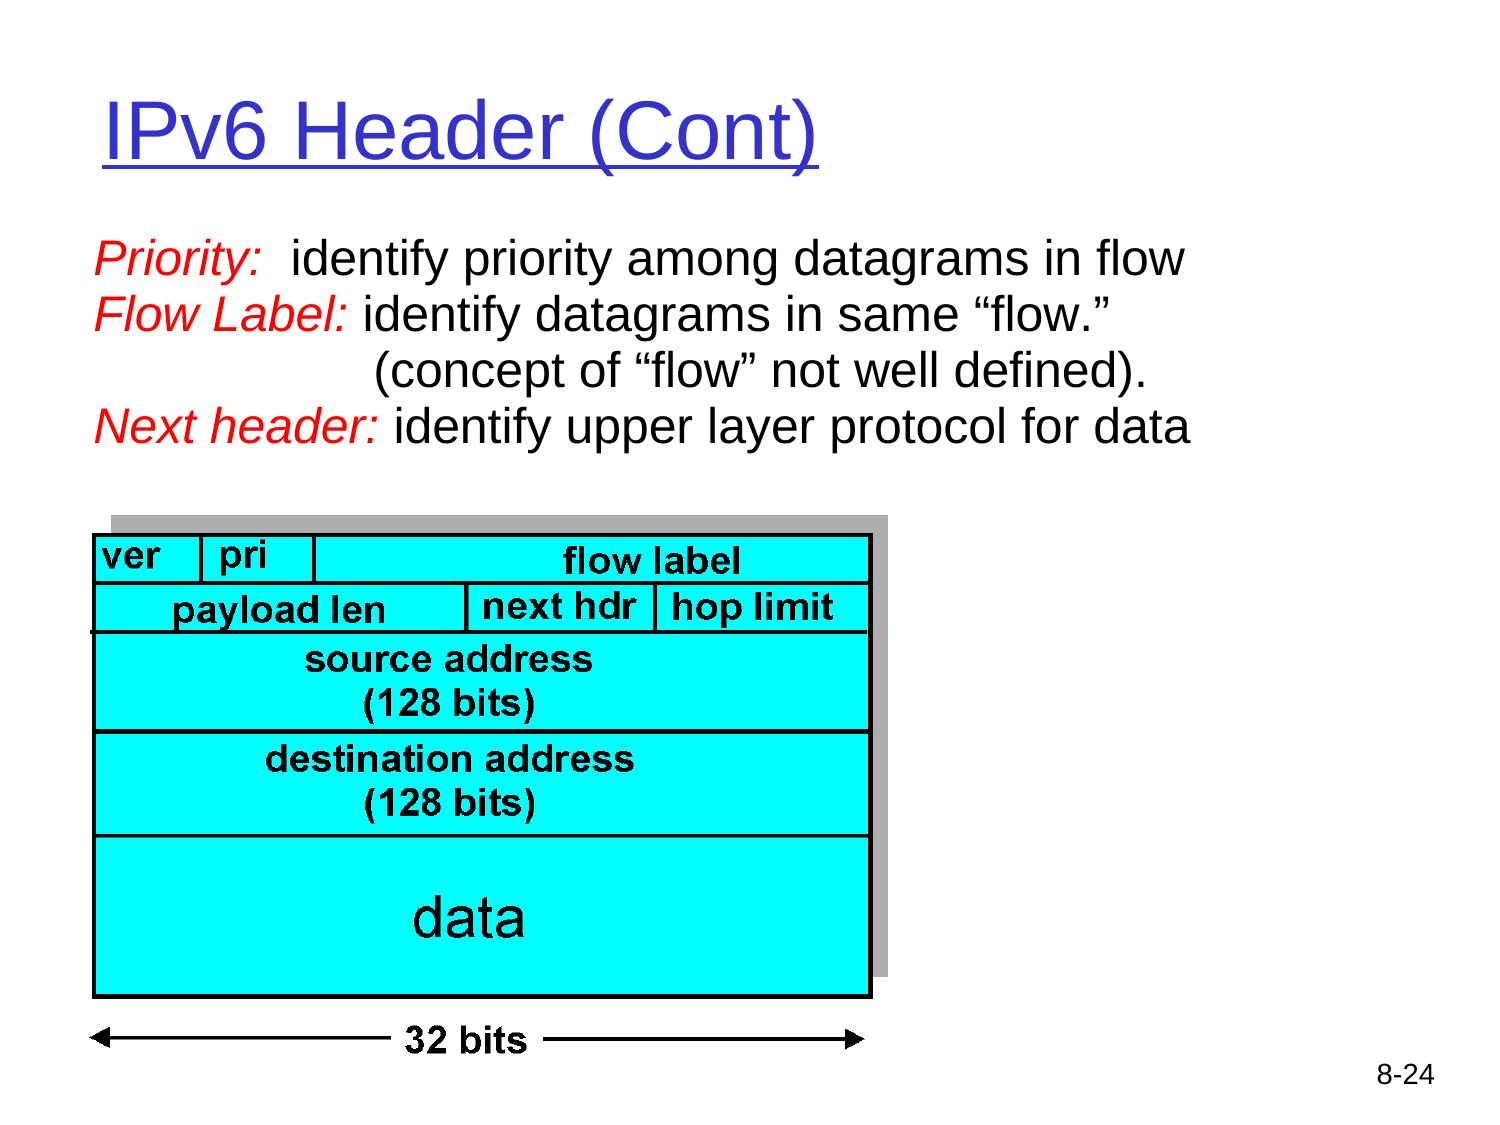

# IPv6 Header (Cont)
Priority: identify priority among datagrams in flow
Flow Label: identify datagrams in same “flow.”
 (concept of “flow” not well defined).
Next header: identify upper layer protocol for data
24